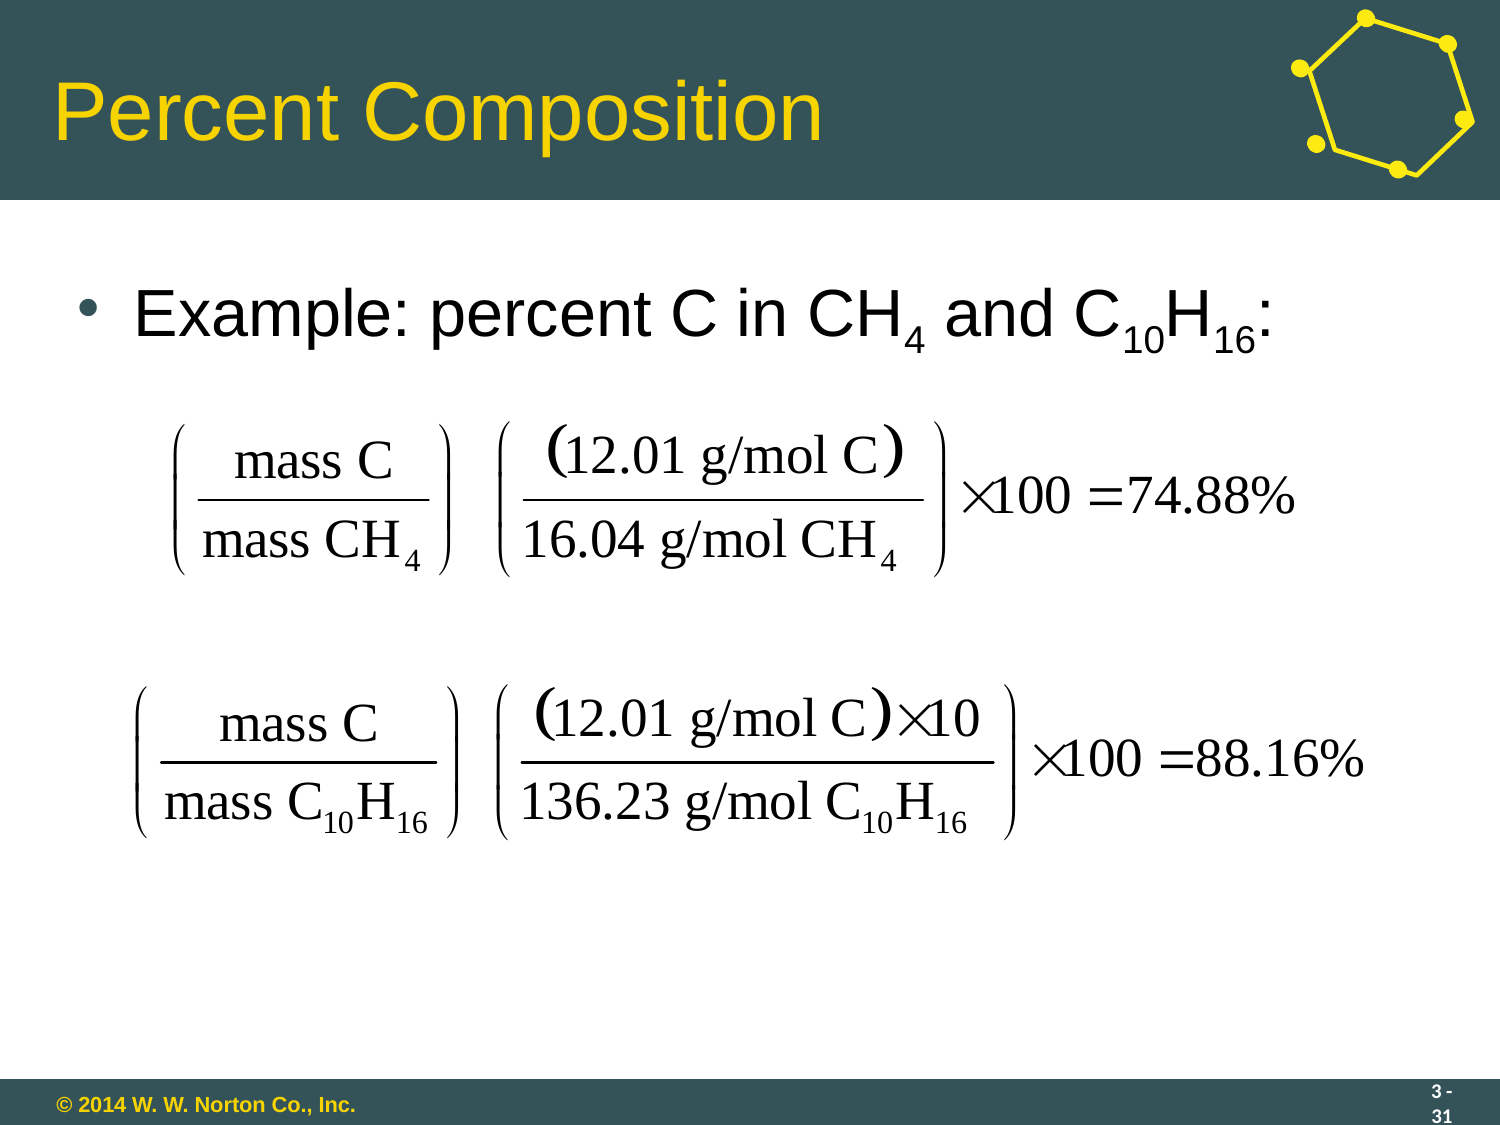

Percent Composition
# Example: percent C in CH4 and C10H16: